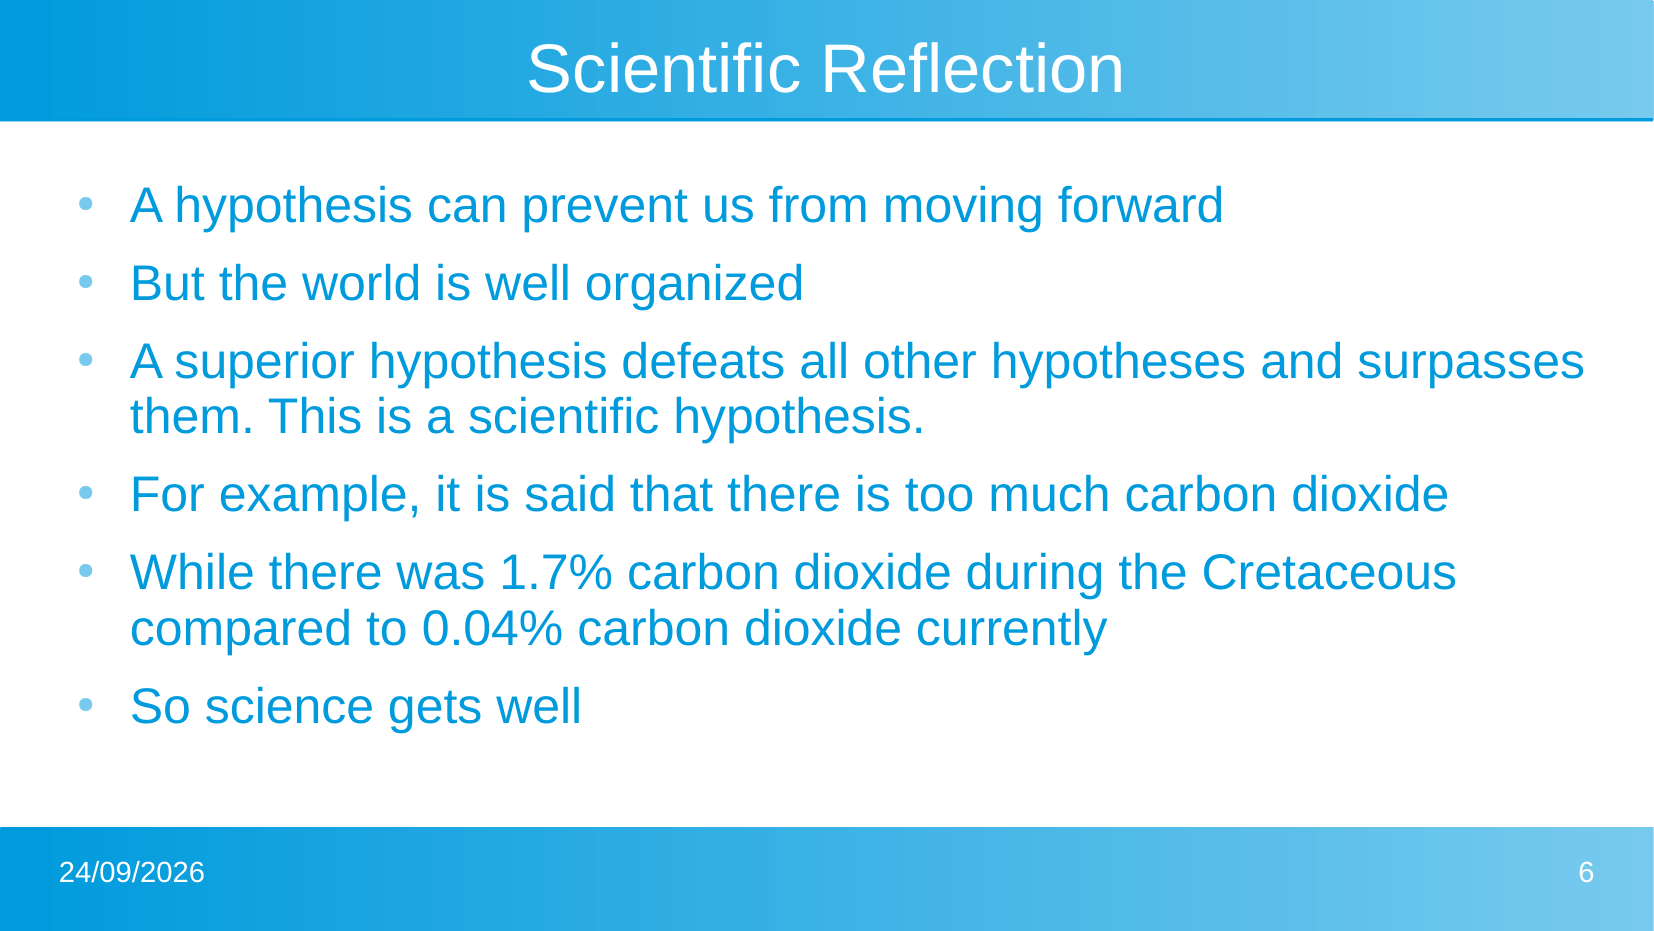

# Scientific Reflection
A hypothesis can prevent us from moving forward
But the world is well organized
A superior hypothesis defeats all other hypotheses and surpasses them. This is a scientific hypothesis.
For example, it is said that there is too much carbon dioxide
While there was 1.7% carbon dioxide during the Cretaceous compared to 0.04% carbon dioxide currently
So science gets well
6